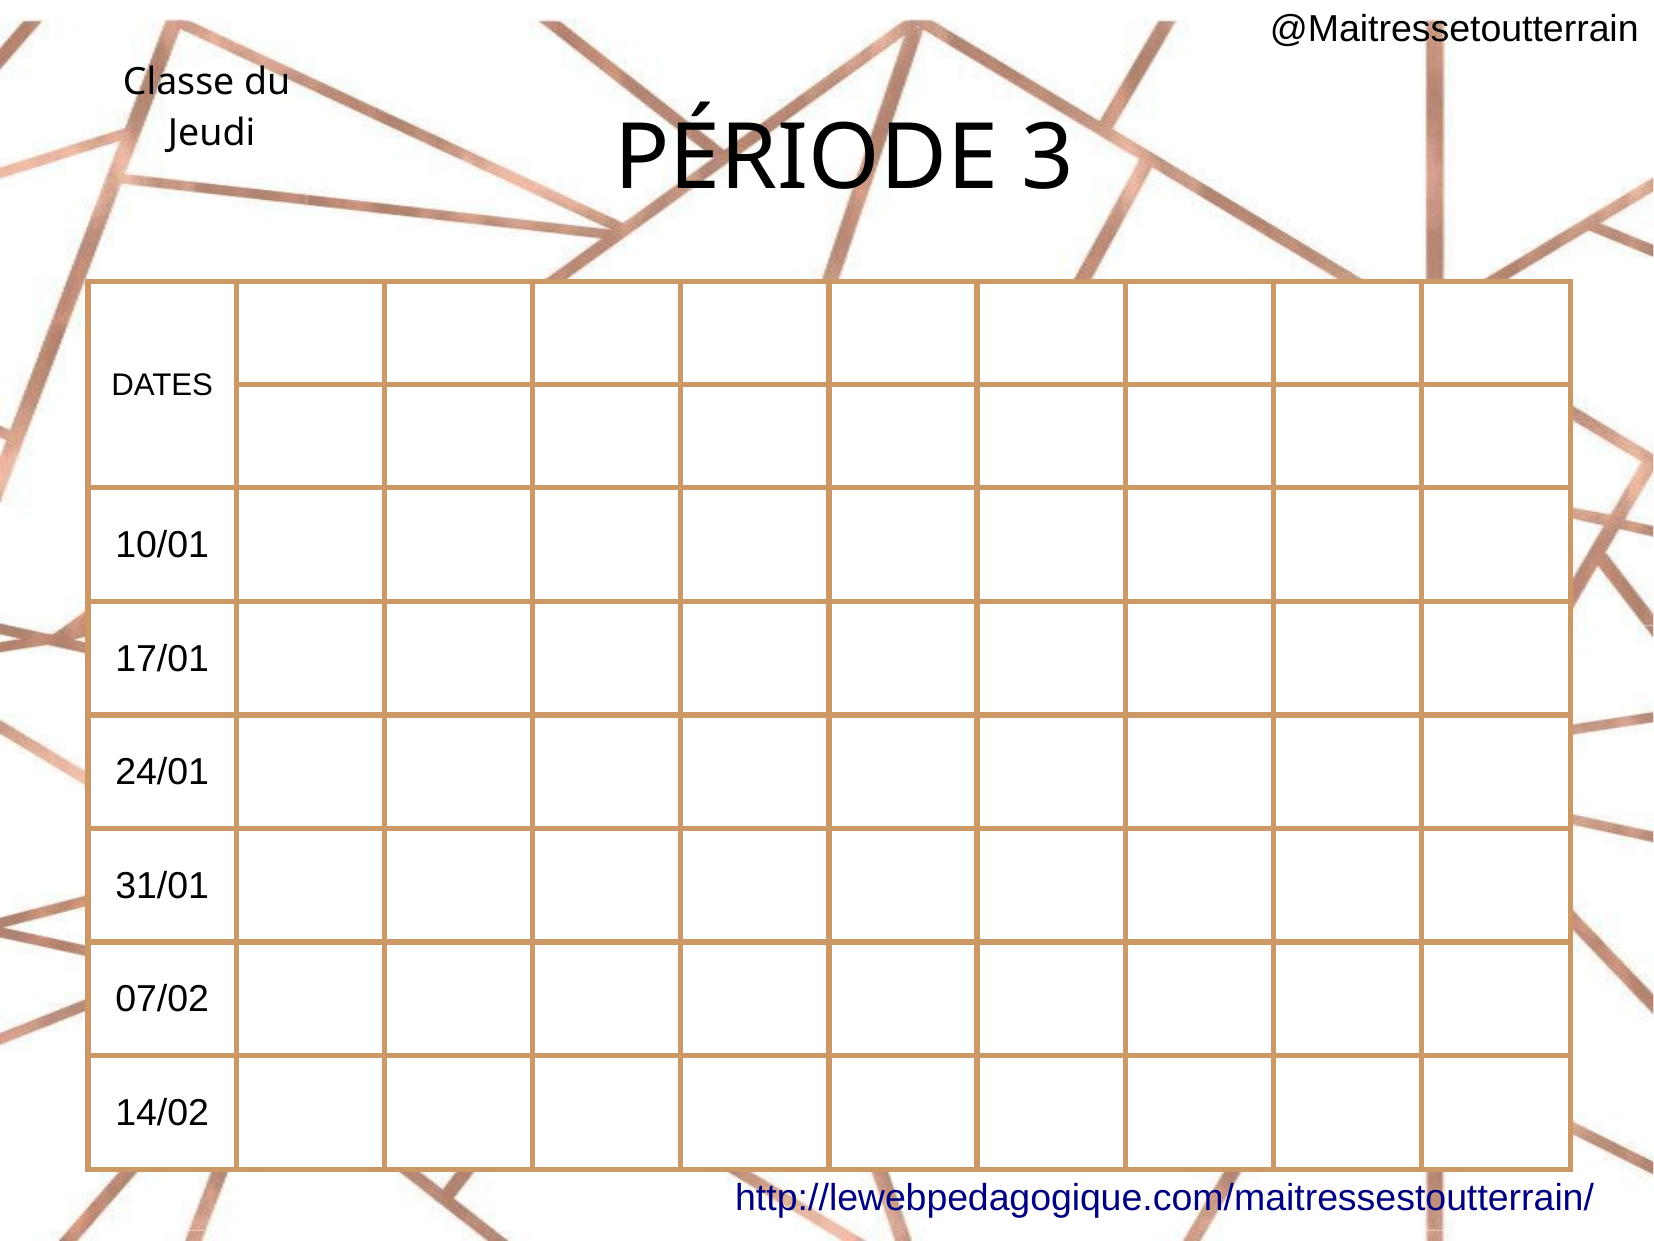

@Maitressetoutterrain
Classe du
 Jeudi
# PÉRIODE 3
| DATES | | | | | | | | | |
| --- | --- | --- | --- | --- | --- | --- | --- | --- | --- |
| | | | | | | | | | |
| 10/01 | | | | | | | | | |
| 17/01 | | | | | | | | | |
| 24/01 | | | | | | | | | |
| 31/01 | | | | | | | | | |
| 07/02 | | | | | | | | | |
| 14/02 | | | | | | | | | |
http://lewebpedagogique.com/maitressestoutterrain/